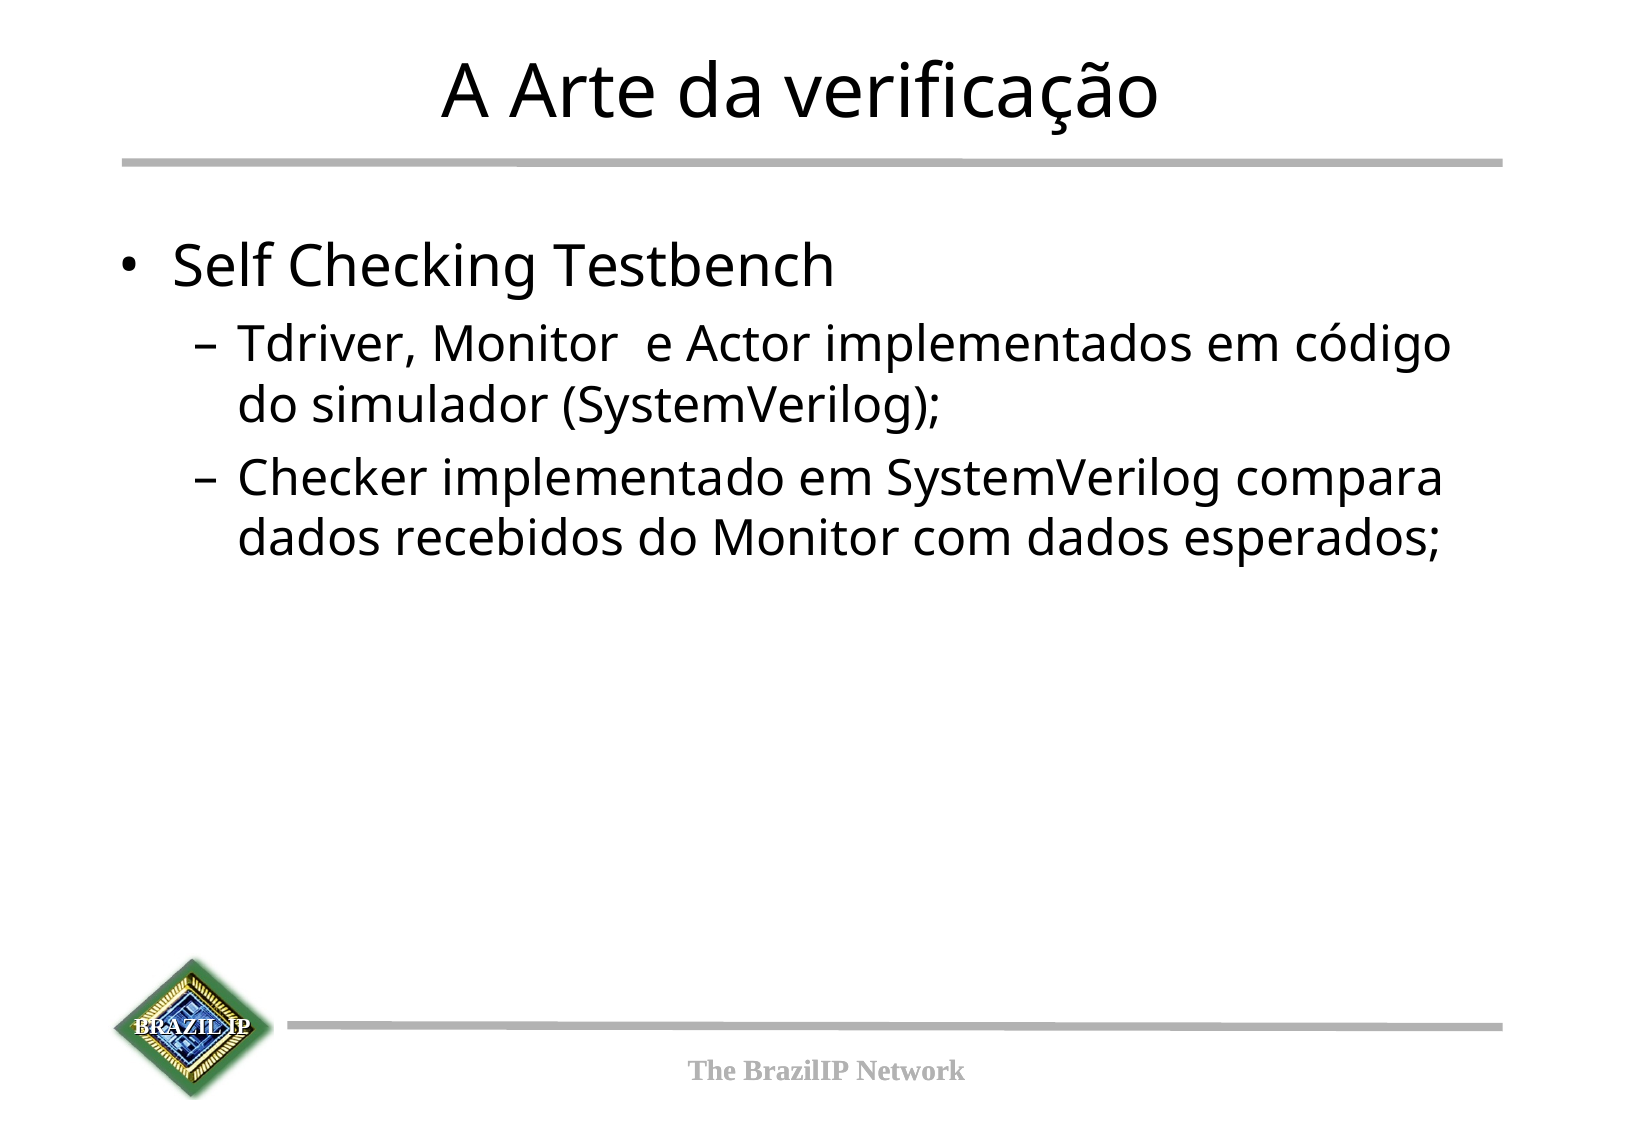

# A Arte da verificação
Self Checking Testbench
Tdriver, Monitor e Actor implementados em código do simulador (SystemVerilog);
Checker implementado em SystemVerilog compara dados recebidos do Monitor com dados esperados;